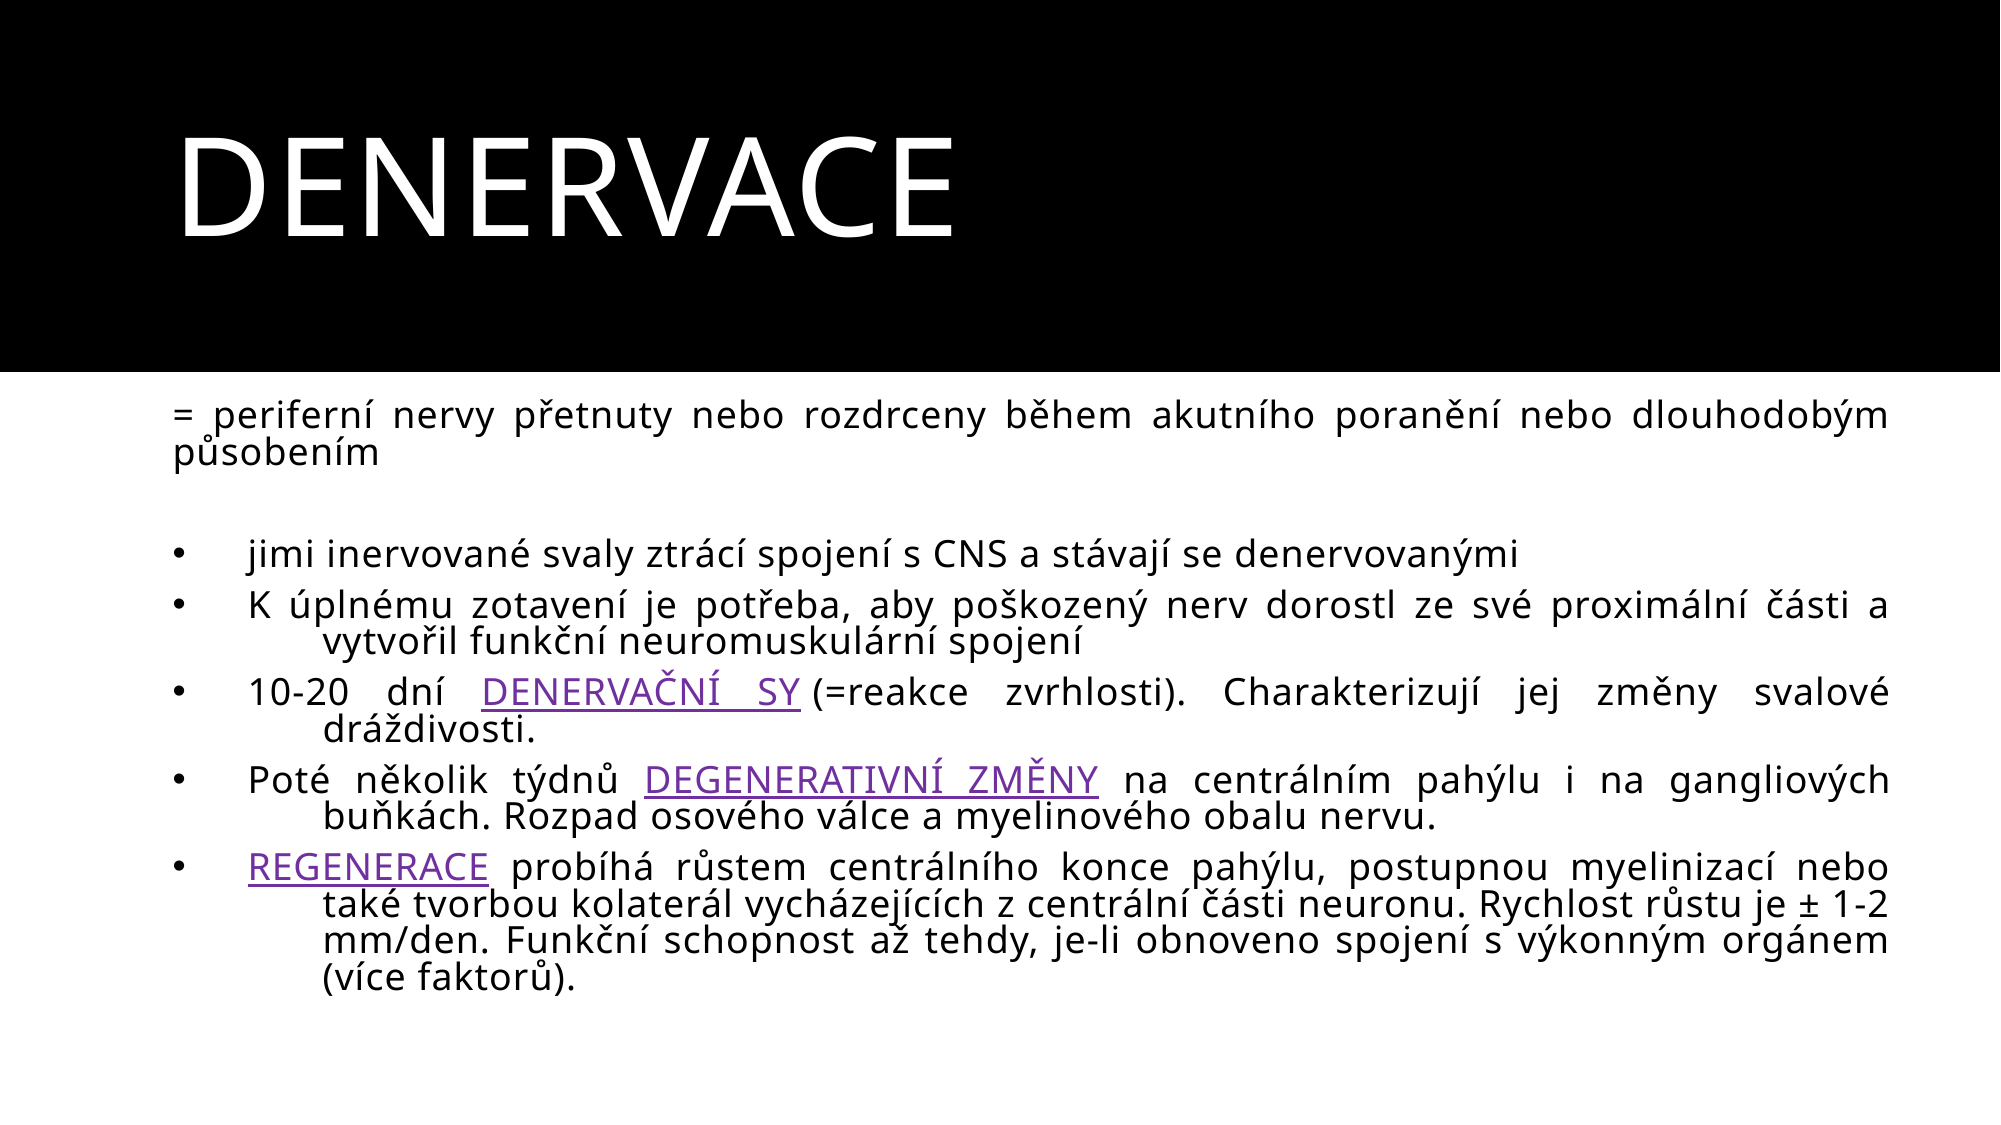

# denervace
= periferní nervy přetnuty nebo rozdrceny během akutního poranění nebo dlouhodobým působením
jimi inervované svaly ztrácí spojení s CNS a stávají se denervovanými
K úplnému zotavení je potřeba, aby poškozený nerv dorostl ze své proximální části a vytvořil funkční neuromuskulární spojení
10-20 dní DENERVAČNÍ SY (=reakce zvrhlosti). Charakterizují jej změny svalové dráždivosti.
Poté několik týdnů DEGENERATIVNÍ ZMĚNY na centrálním pahýlu i na gangliových buňkách. Rozpad osového válce a myelinového obalu nervu.
REGENERACE probíhá růstem centrálního konce pahýlu, postupnou myelinizací nebo také tvorbou kolaterál vycházejících z centrální části neuronu. Rychlost růstu je ± 1-2 mm/den. Funkční schopnost až tehdy, je-li obnoveno spojení s výkonným orgánem (více faktorů).